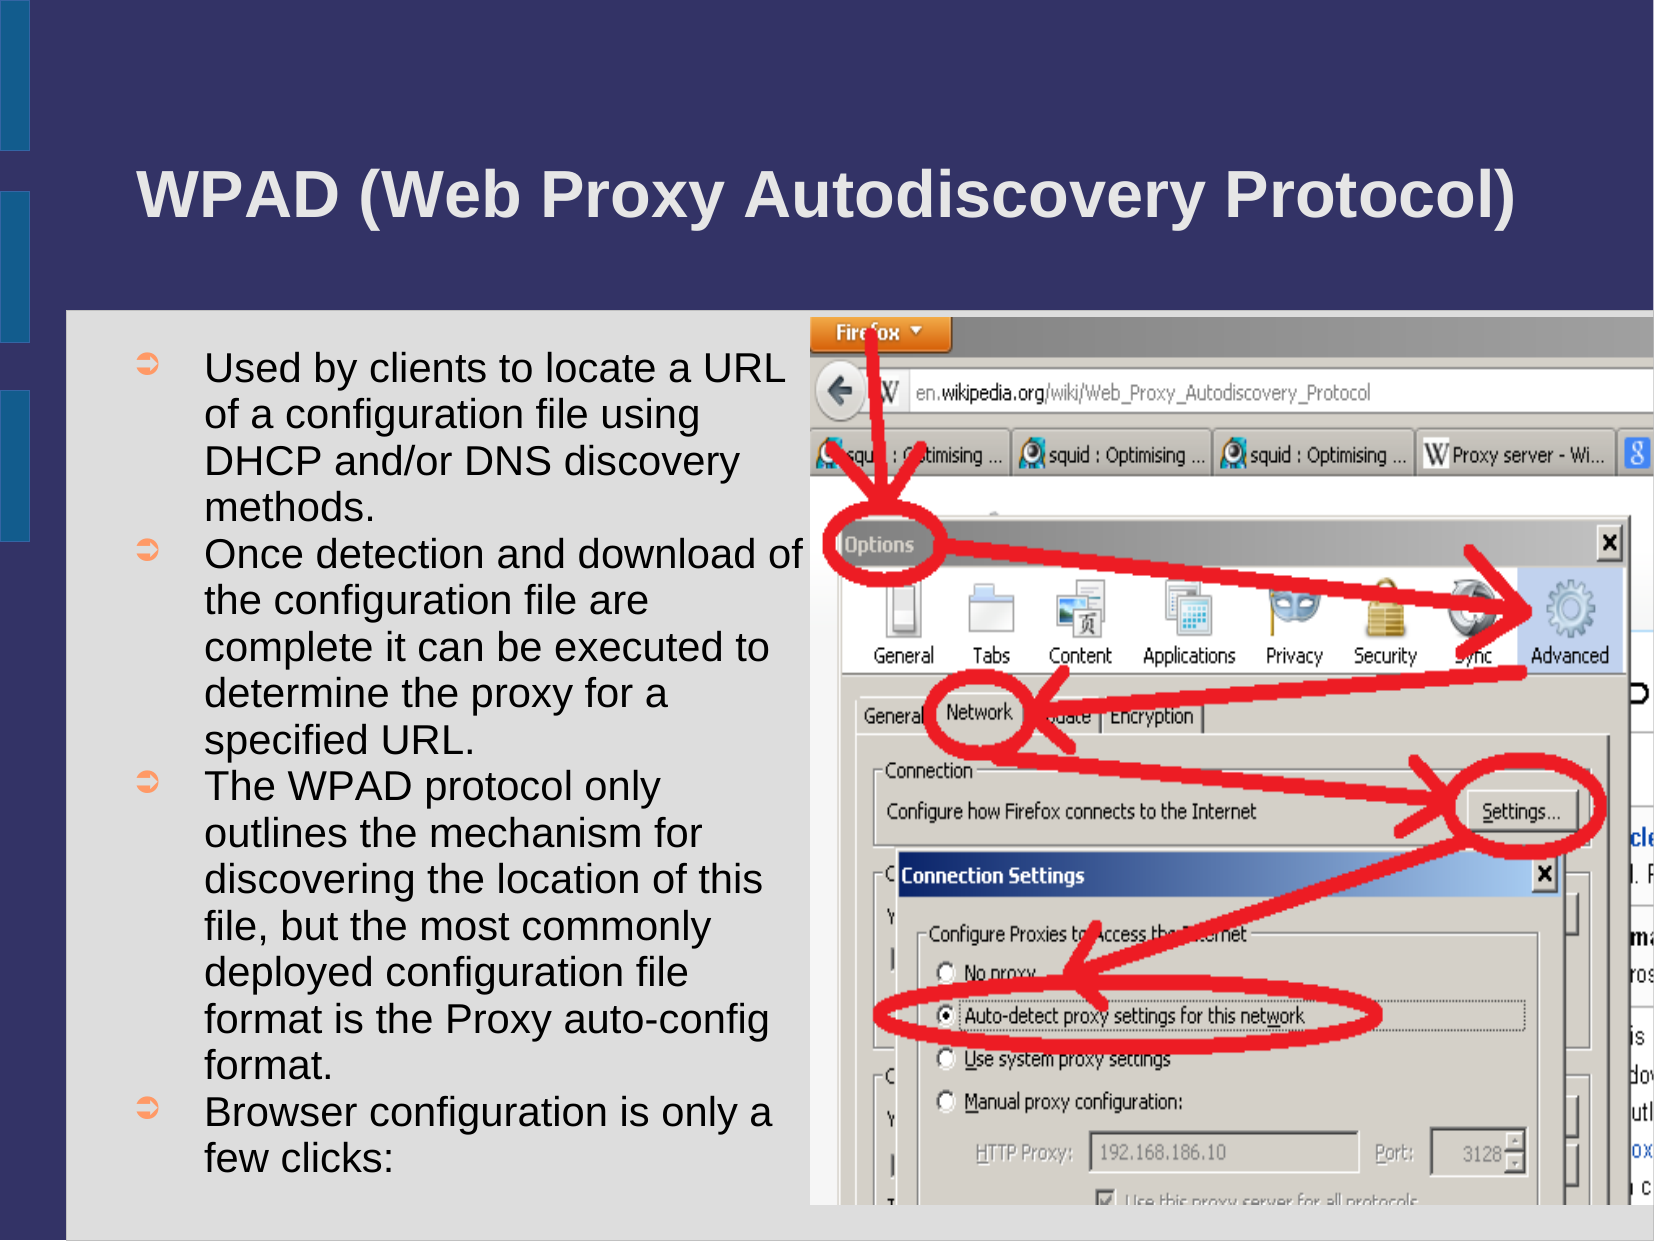

# WPAD (Web Proxy Autodiscovery Protocol)
Used by clients to locate a URL of a configuration file using DHCP and/or DNS discovery methods.
Once detection and download of the configuration file are complete it can be executed to determine the proxy for a specified URL.
The WPAD protocol only outlines the mechanism for discovering the location of this file, but the most commonly deployed configuration file format is the Proxy auto-config format.
Browser configuration is only a few clicks: